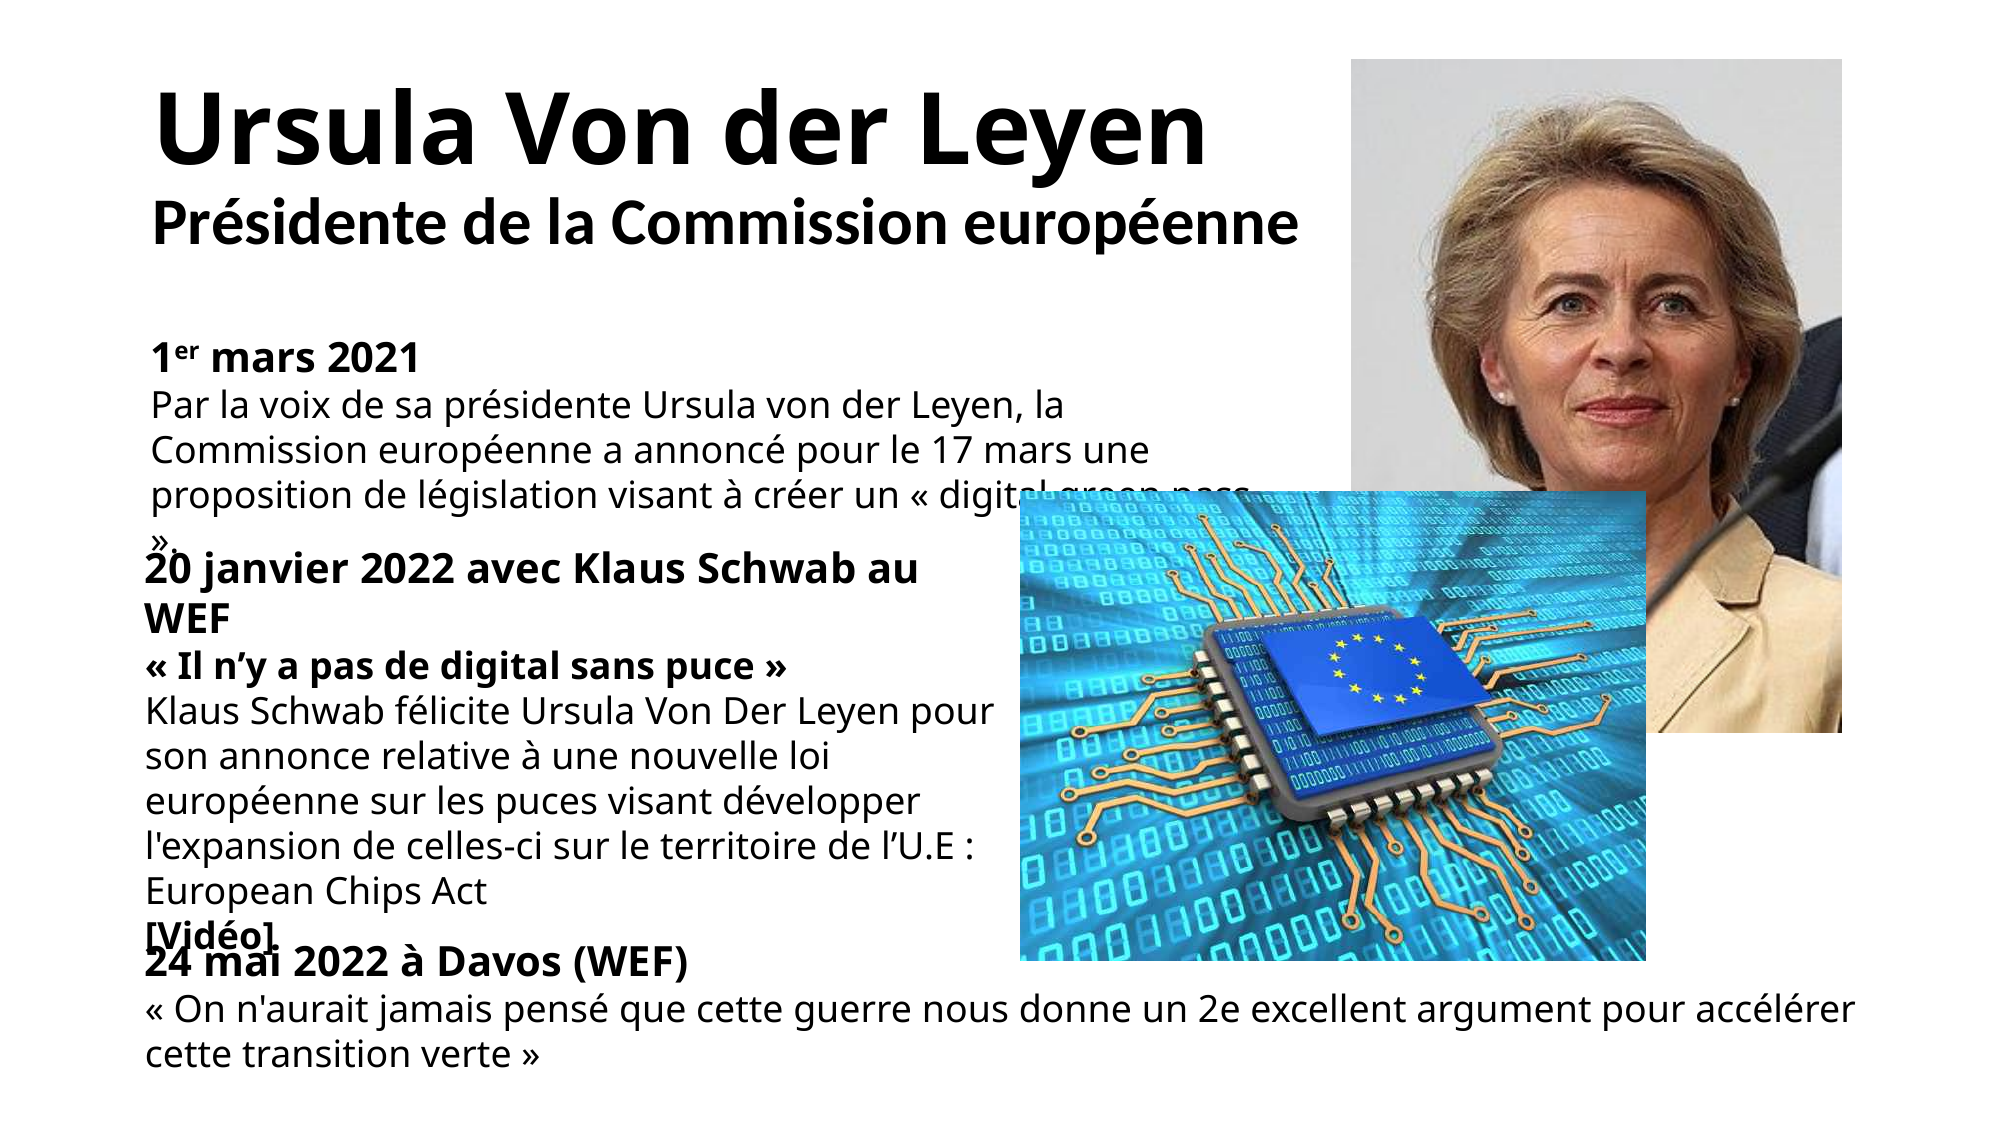

# Ursula Von der Leyen Présidente de la Commission européenne
1er mars 2021
Par la voix de sa présidente Ursula von der Leyen, la Commission européenne a annoncé pour le 17 mars une proposition de législation visant à créer un « digital green pass ».
20 janvier 2022 avec Klaus Schwab au WEF
« Il n’y a pas de digital sans puce »
Klaus Schwab félicite Ursula Von Der Leyen pour son annonce relative à une nouvelle loi européenne sur les puces visant développer l'expansion de celles-ci sur le territoire de l’U.E : European Chips Act
[Vidéo]
24 mai 2022 à Davos (WEF)
« On n'aurait jamais pensé que cette guerre nous donne un 2e excellent argument pour accélérer cette transition verte »